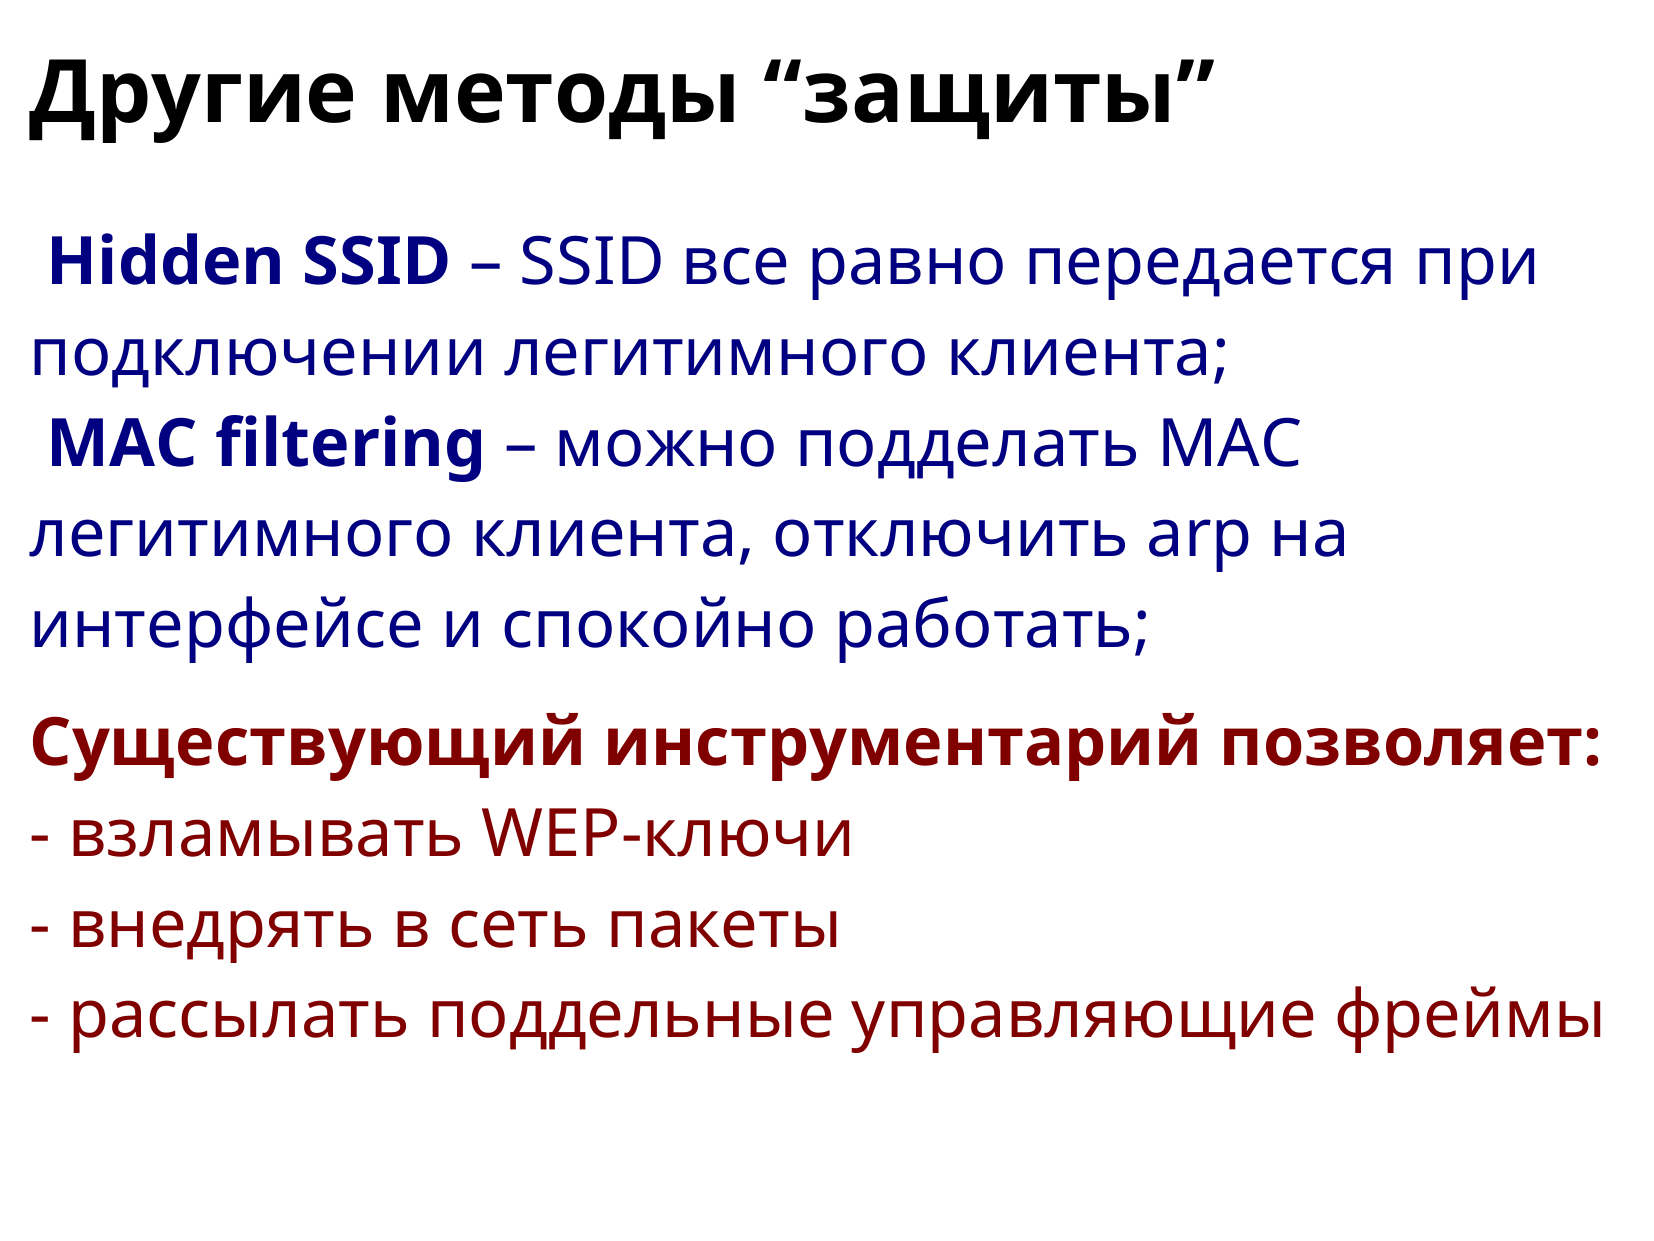

Другие методы “защиты”
 Hidden SSID – SSID все равно передается при подключении легитимного клиента;
 MAC filtering – можно подделать MAC легитимного клиента, отключить arp на интерфейсе и спокойно работать;
Существующий инструментарий позволяет:
- взламывать WEP-ключи
- внедрять в сеть пакеты
- рассылать поддельные управляющие фреймы